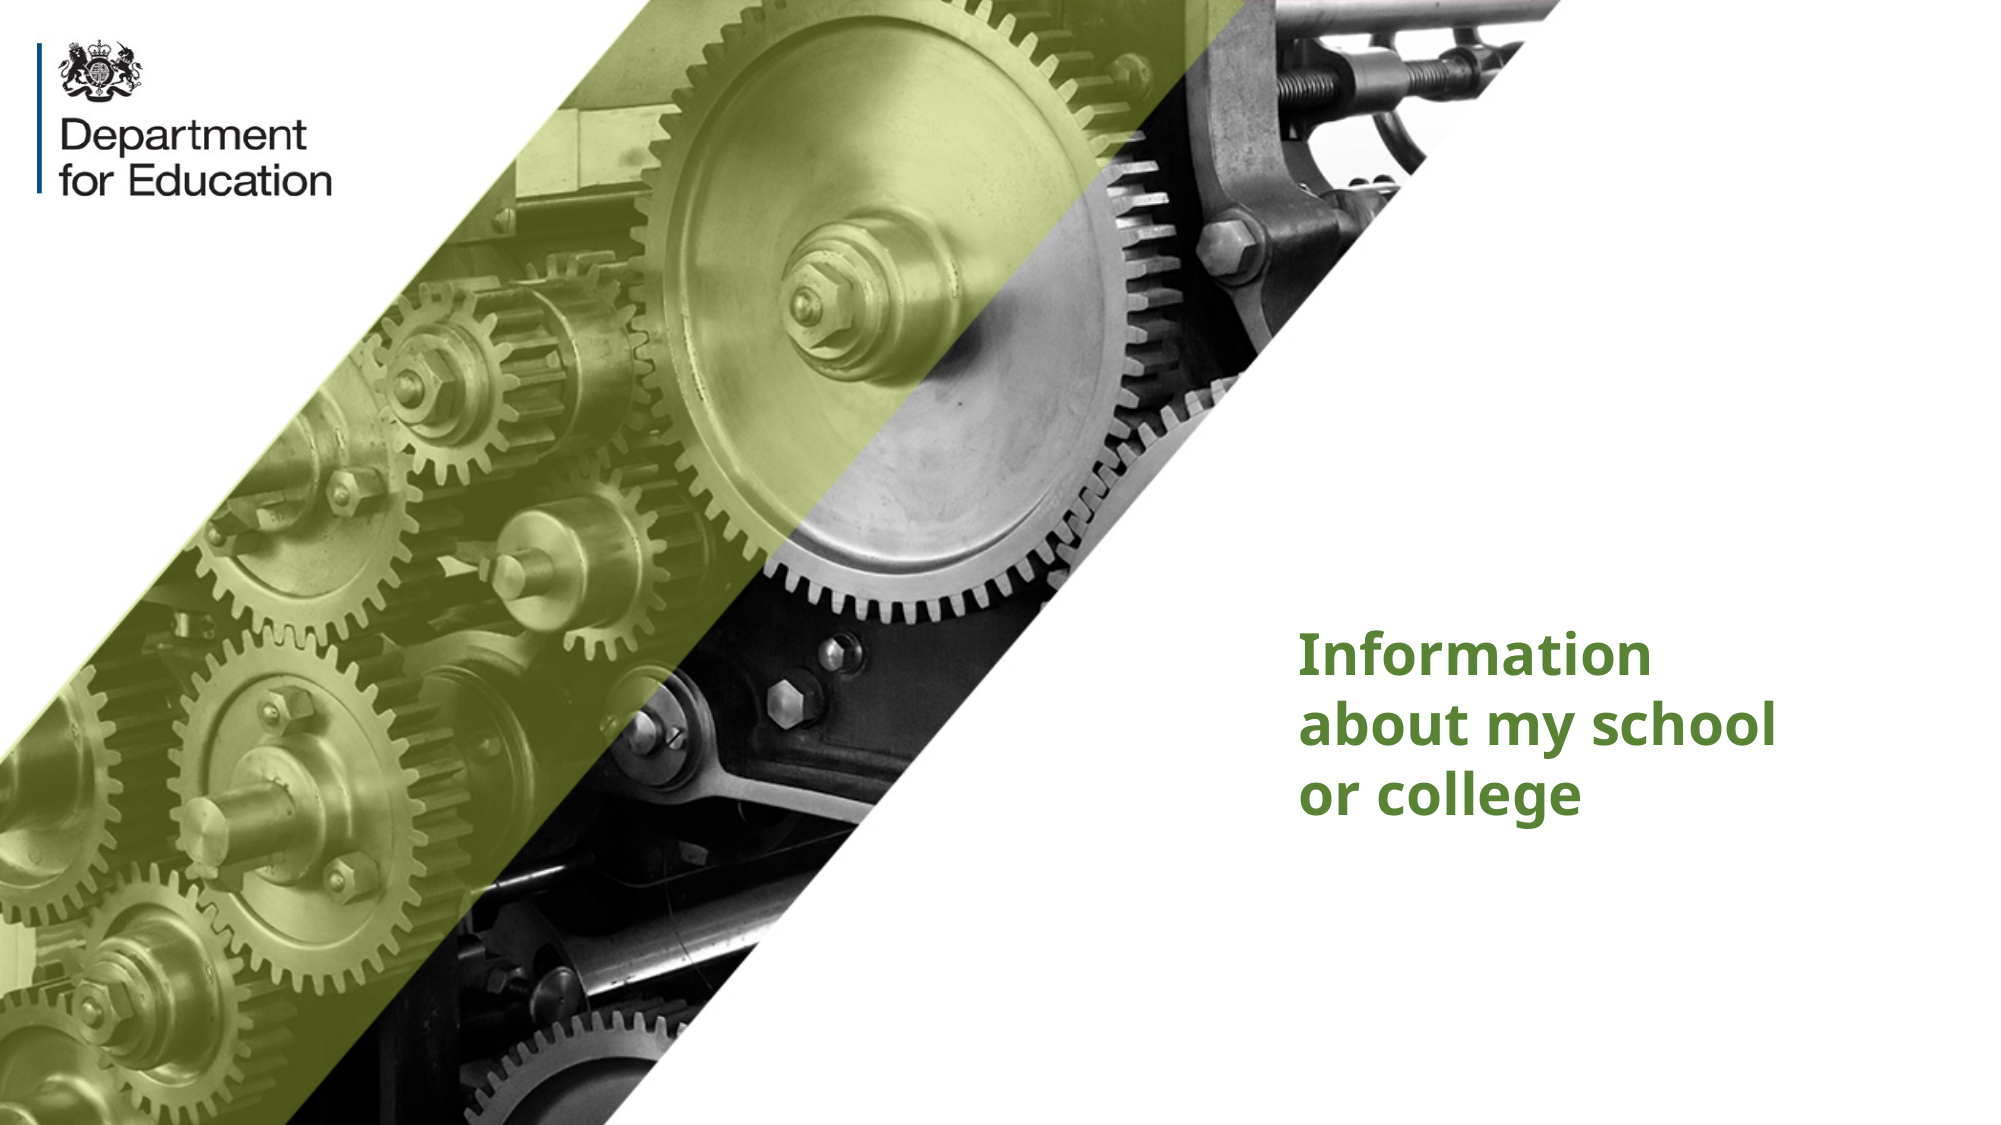

# Information about my school or college